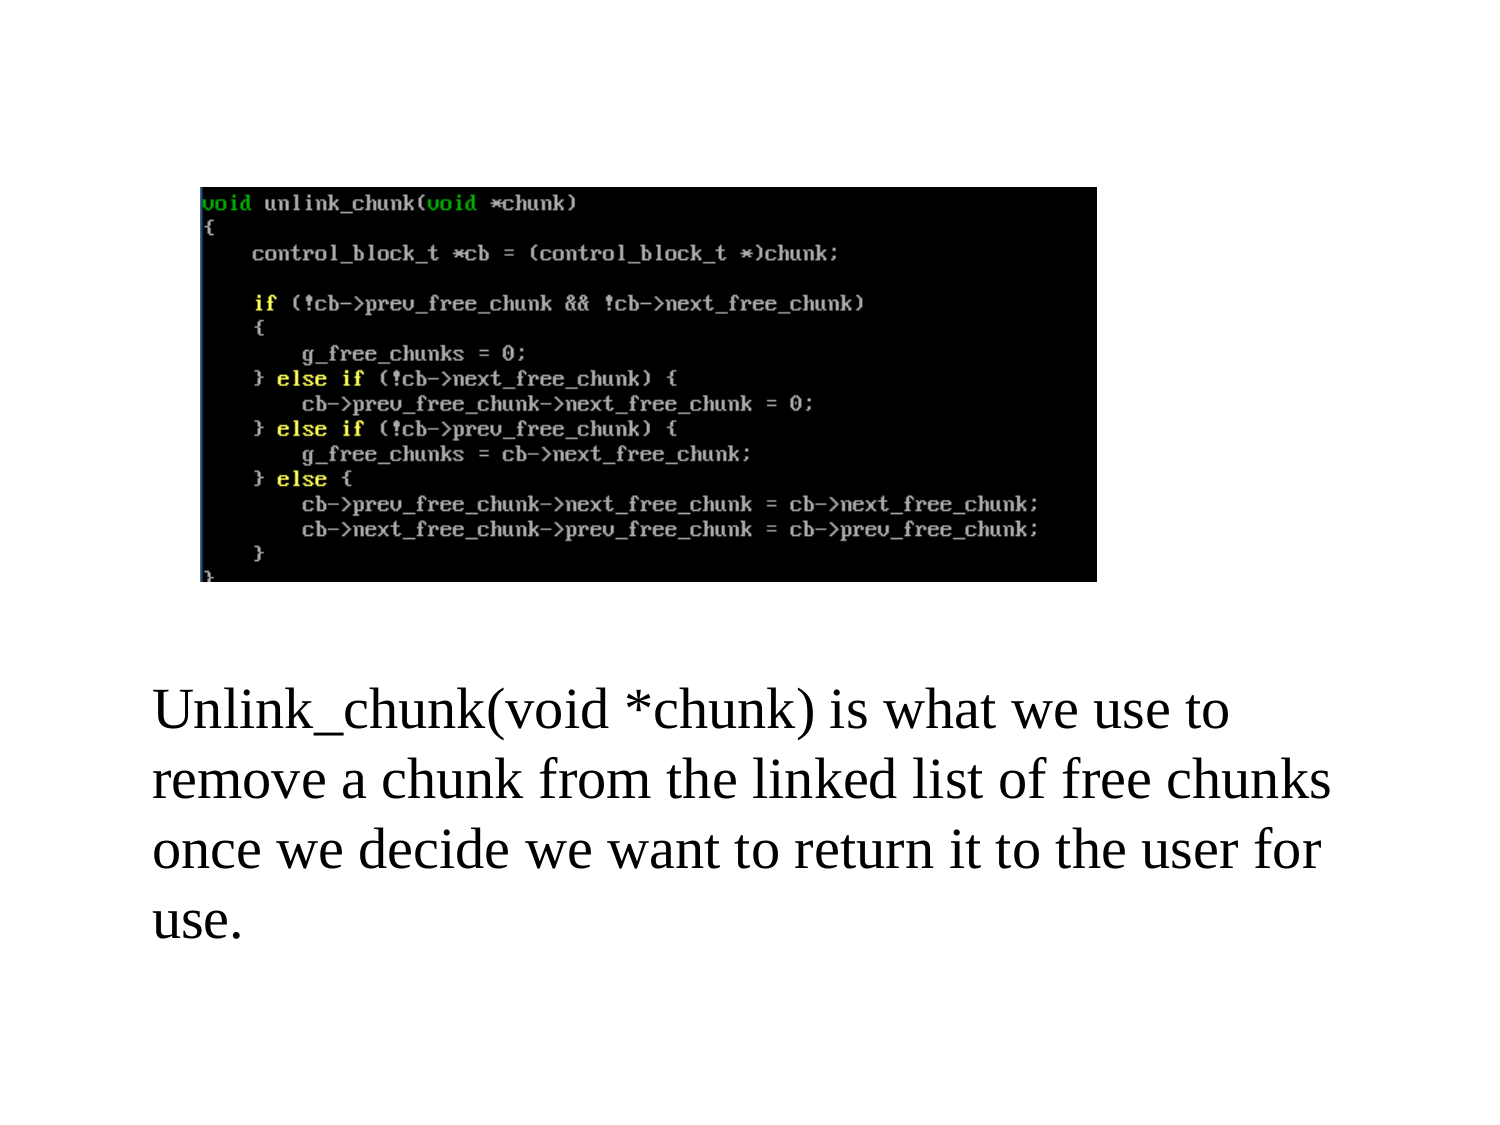

Unlink_chunk(void *chunk) is what we use to remove a chunk from the linked list of free chunks once we decide we want to return it to the user for use.